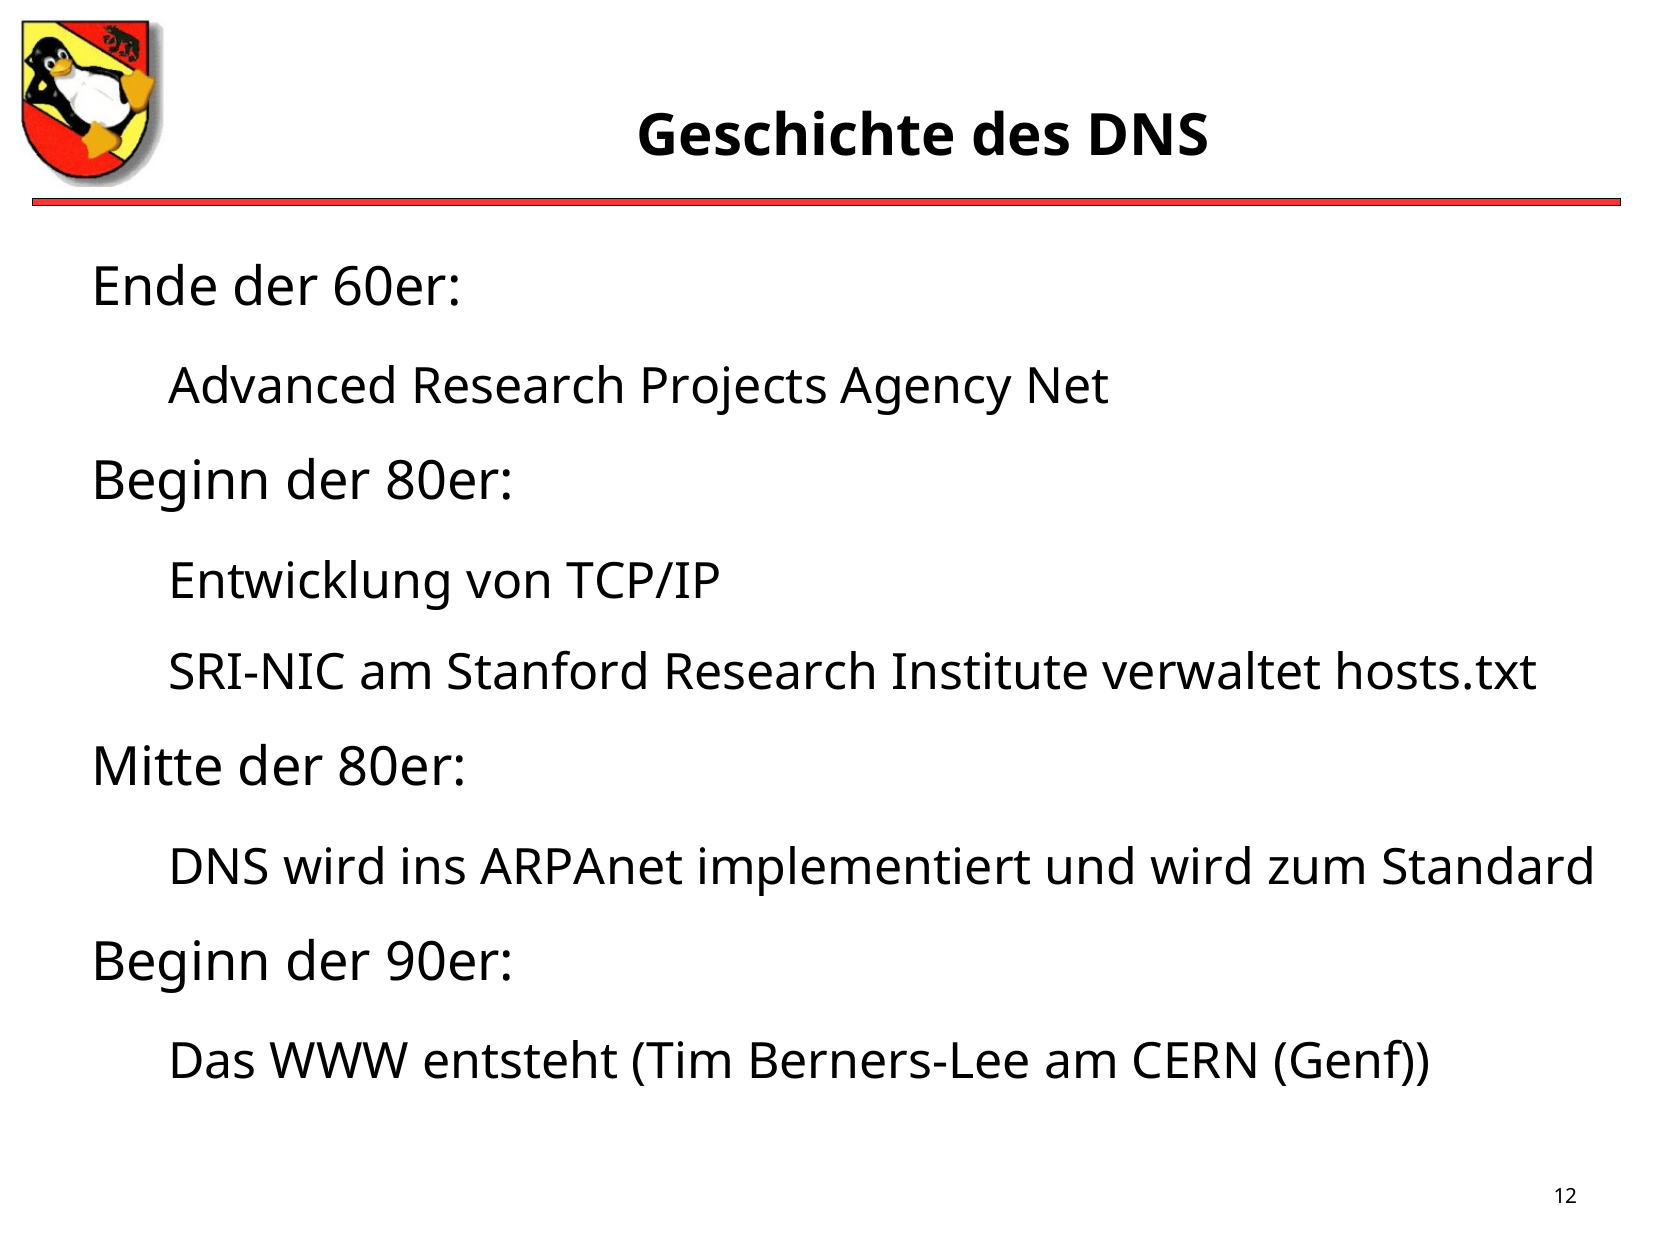

# Geschichte des DNS
Ende der 60er:
Advanced Research Projects Agency Net
Beginn der 80er:
Entwicklung von TCP/IP
SRI-NIC am Stanford Research Institute verwaltet hosts.txt
Mitte der 80er:
DNS wird ins ARPAnet implementiert und wird zum Standard
Beginn der 90er:
Das WWW entsteht (Tim Berners-Lee am CERN (Genf))